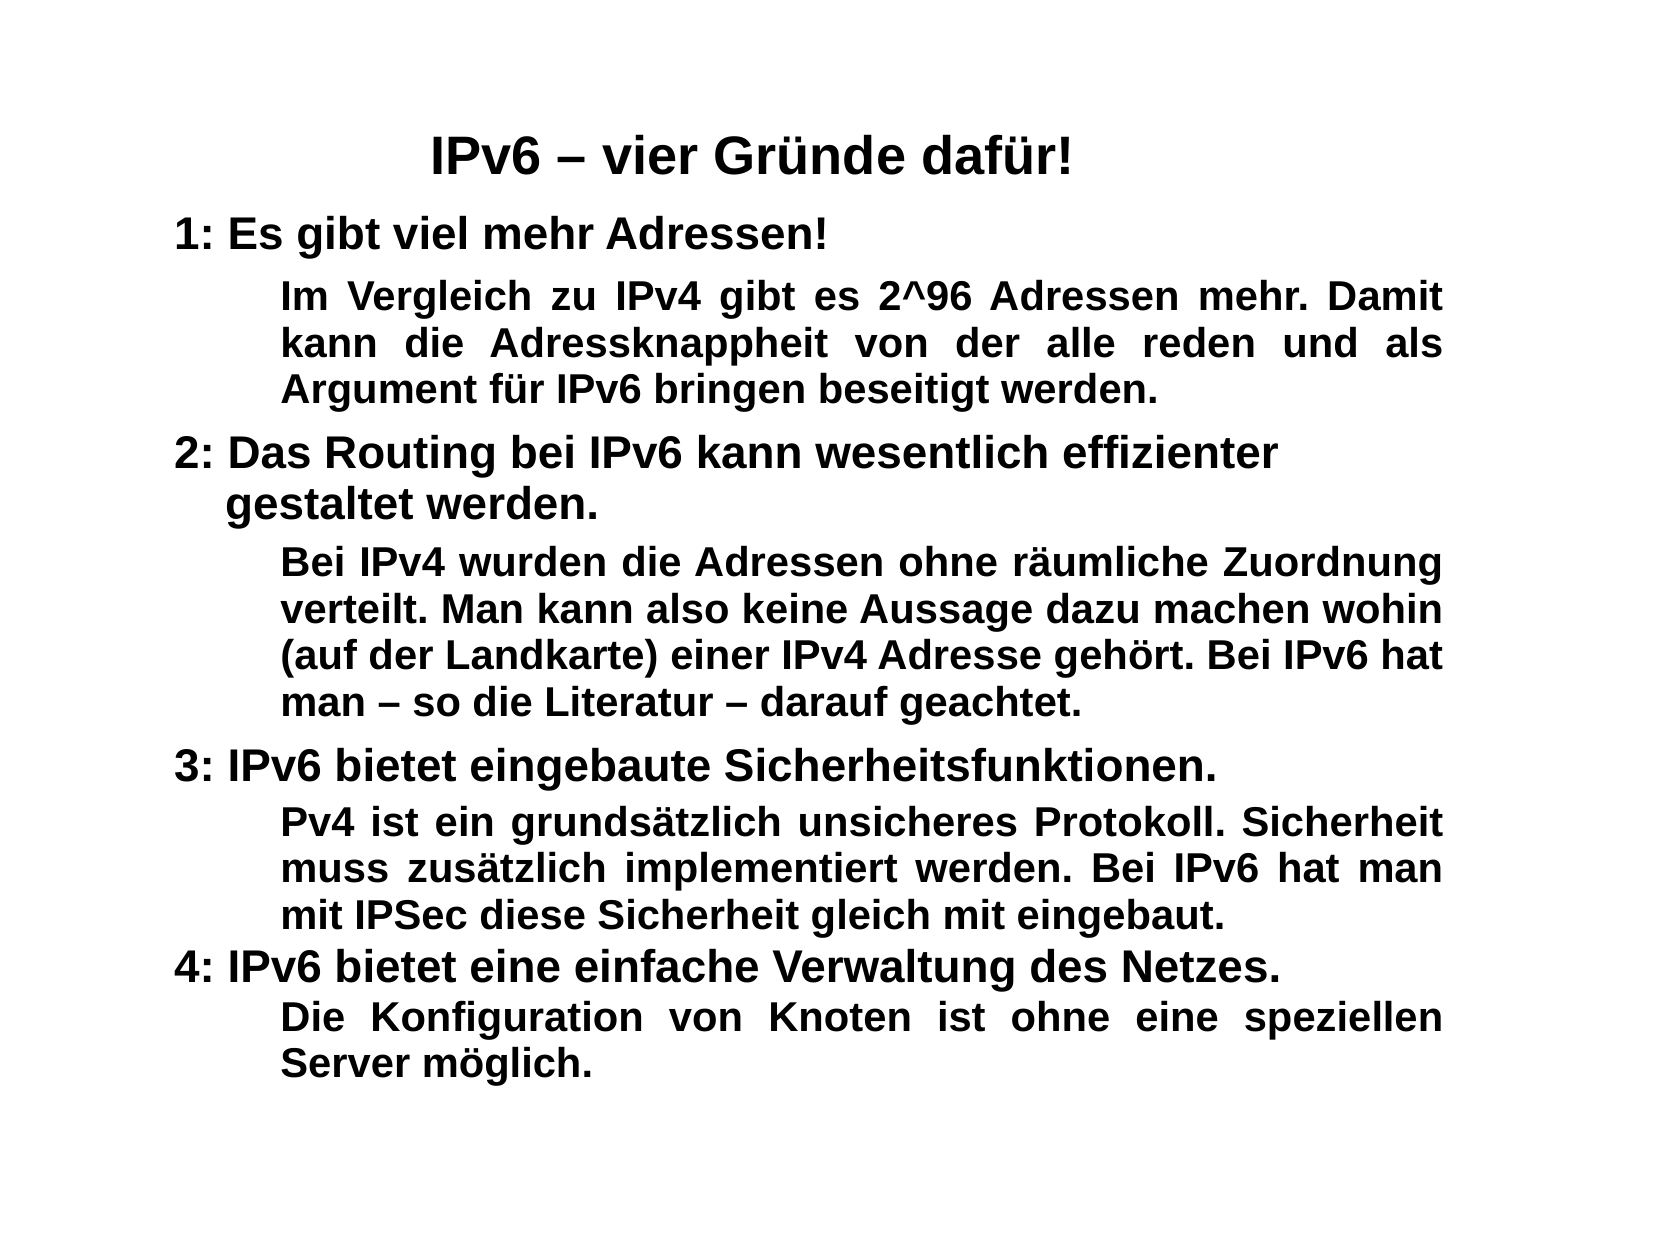

IPv6 – vier Gründe dafür!
1: Es gibt viel mehr Adressen!
Im Vergleich zu IPv4 gibt es 2^96 Adressen mehr. Damit kann die Adressknappheit von der alle reden und als Argument für IPv6 bringen beseitigt werden.
2: Das Routing bei IPv6 kann wesentlich effizienter
 gestaltet werden.
Bei IPv4 wurden die Adressen ohne räumliche Zuordnung verteilt. Man kann also keine Aussage dazu machen wohin (auf der Landkarte) einer IPv4 Adresse gehört. Bei IPv6 hat man – so die Literatur – darauf geachtet.
3: IPv6 bietet eingebaute Sicherheitsfunktionen.
Pv4 ist ein grundsätzlich unsicheres Protokoll. Sicherheit muss zusätzlich implementiert werden. Bei IPv6 hat man mit IPSec diese Sicherheit gleich mit eingebaut.
4: IPv6 bietet eine einfache Verwaltung des Netzes.
Die Konfiguration von Knoten ist ohne eine speziellen Server möglich.